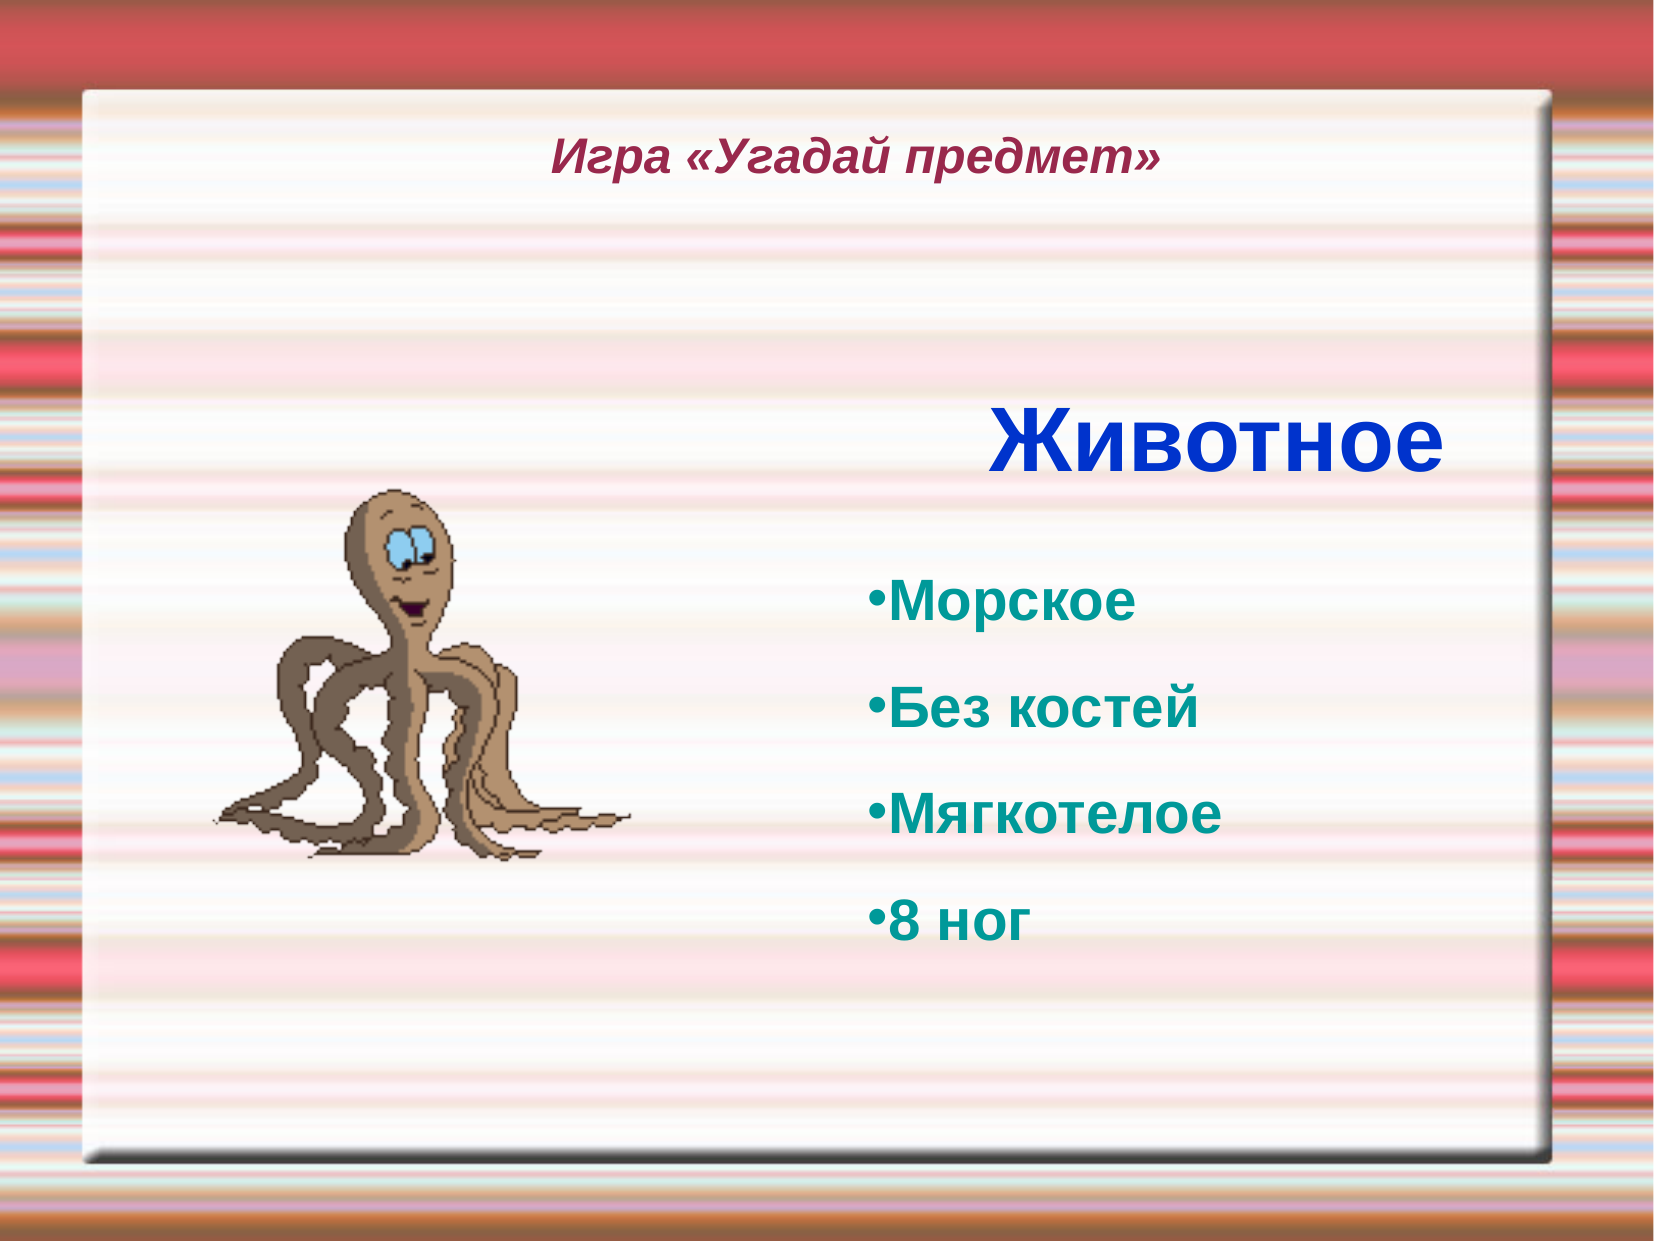

# Игра «Угадай предмет»
Животное
Морское
Без костей
Мягкотелое
8 ног